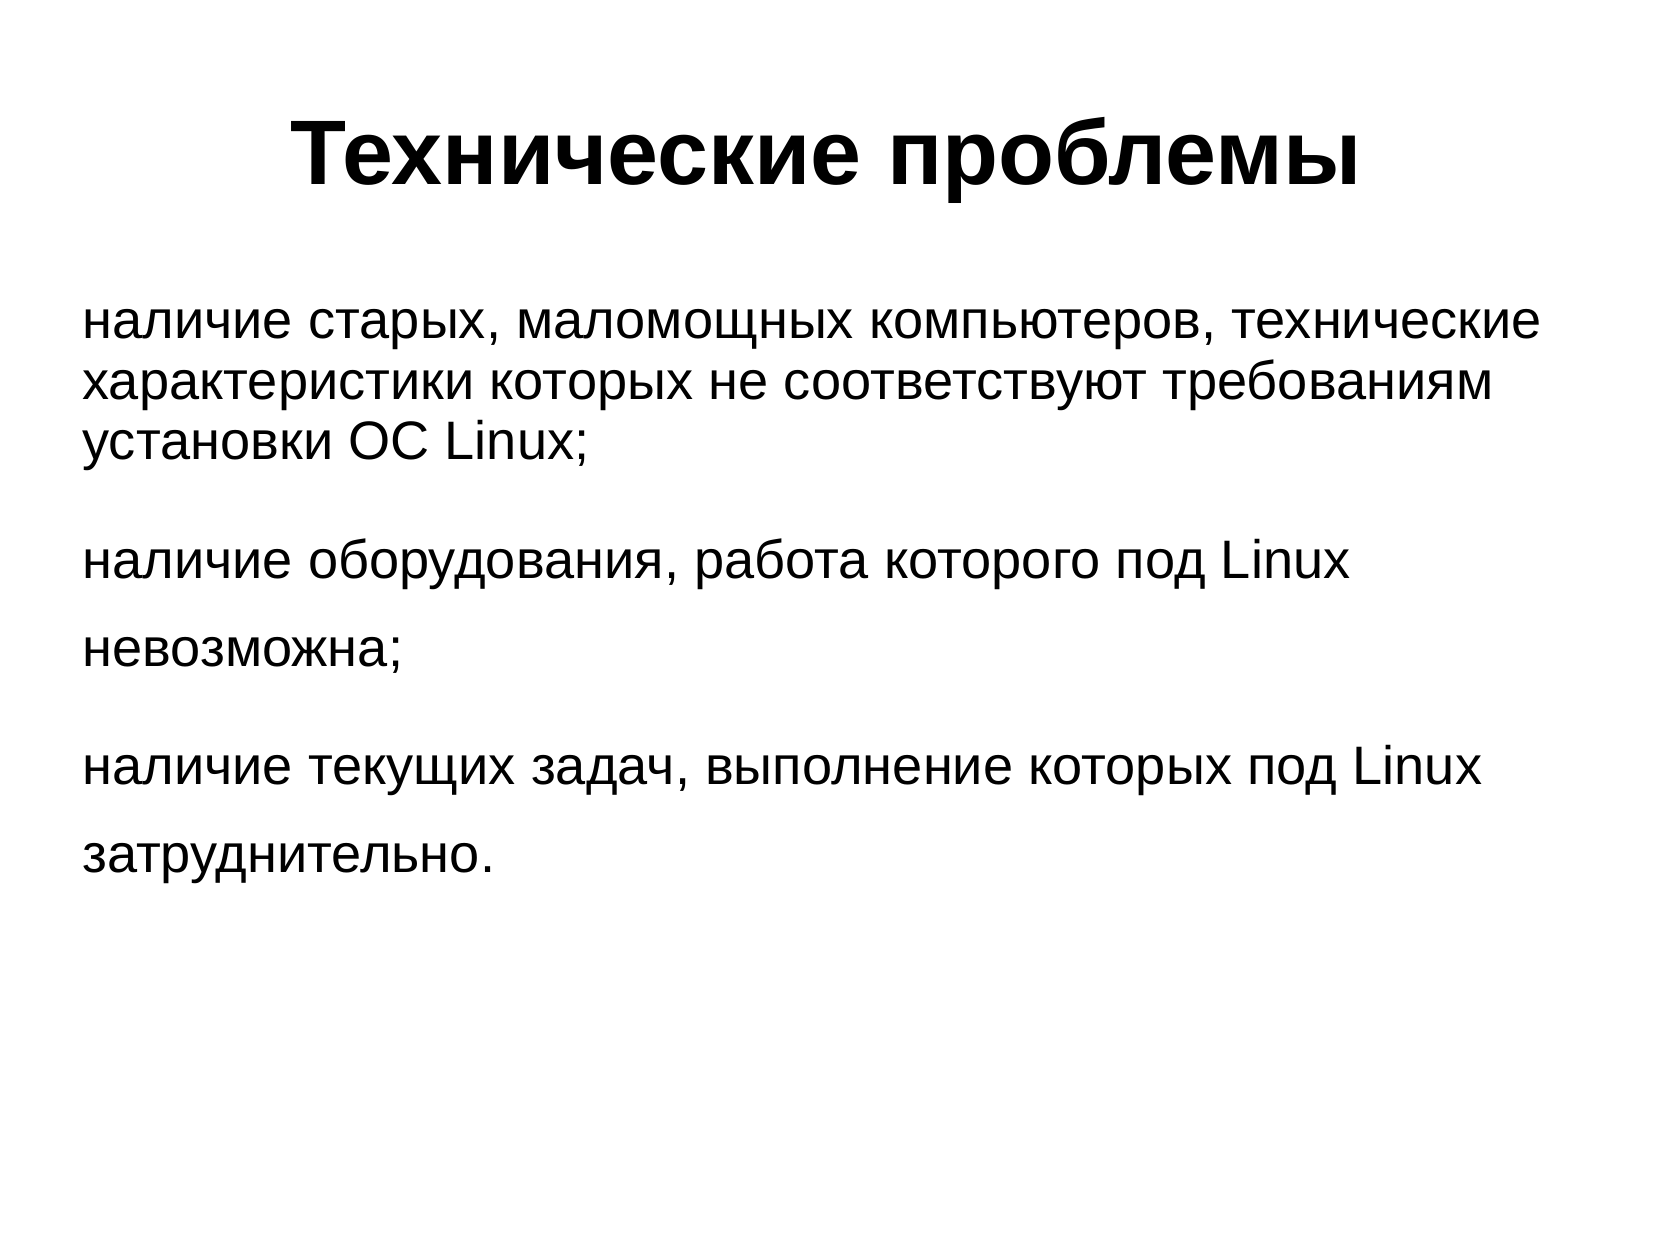

# Технические проблемы
наличие старых, маломощных компьютеров, технические характеристики которых не соответствуют требованиям установки ОС Linux;
наличие оборудования, работа которого под Linux невозможна;
наличие текущих задач, выполнение которых под Linux затруднительно.